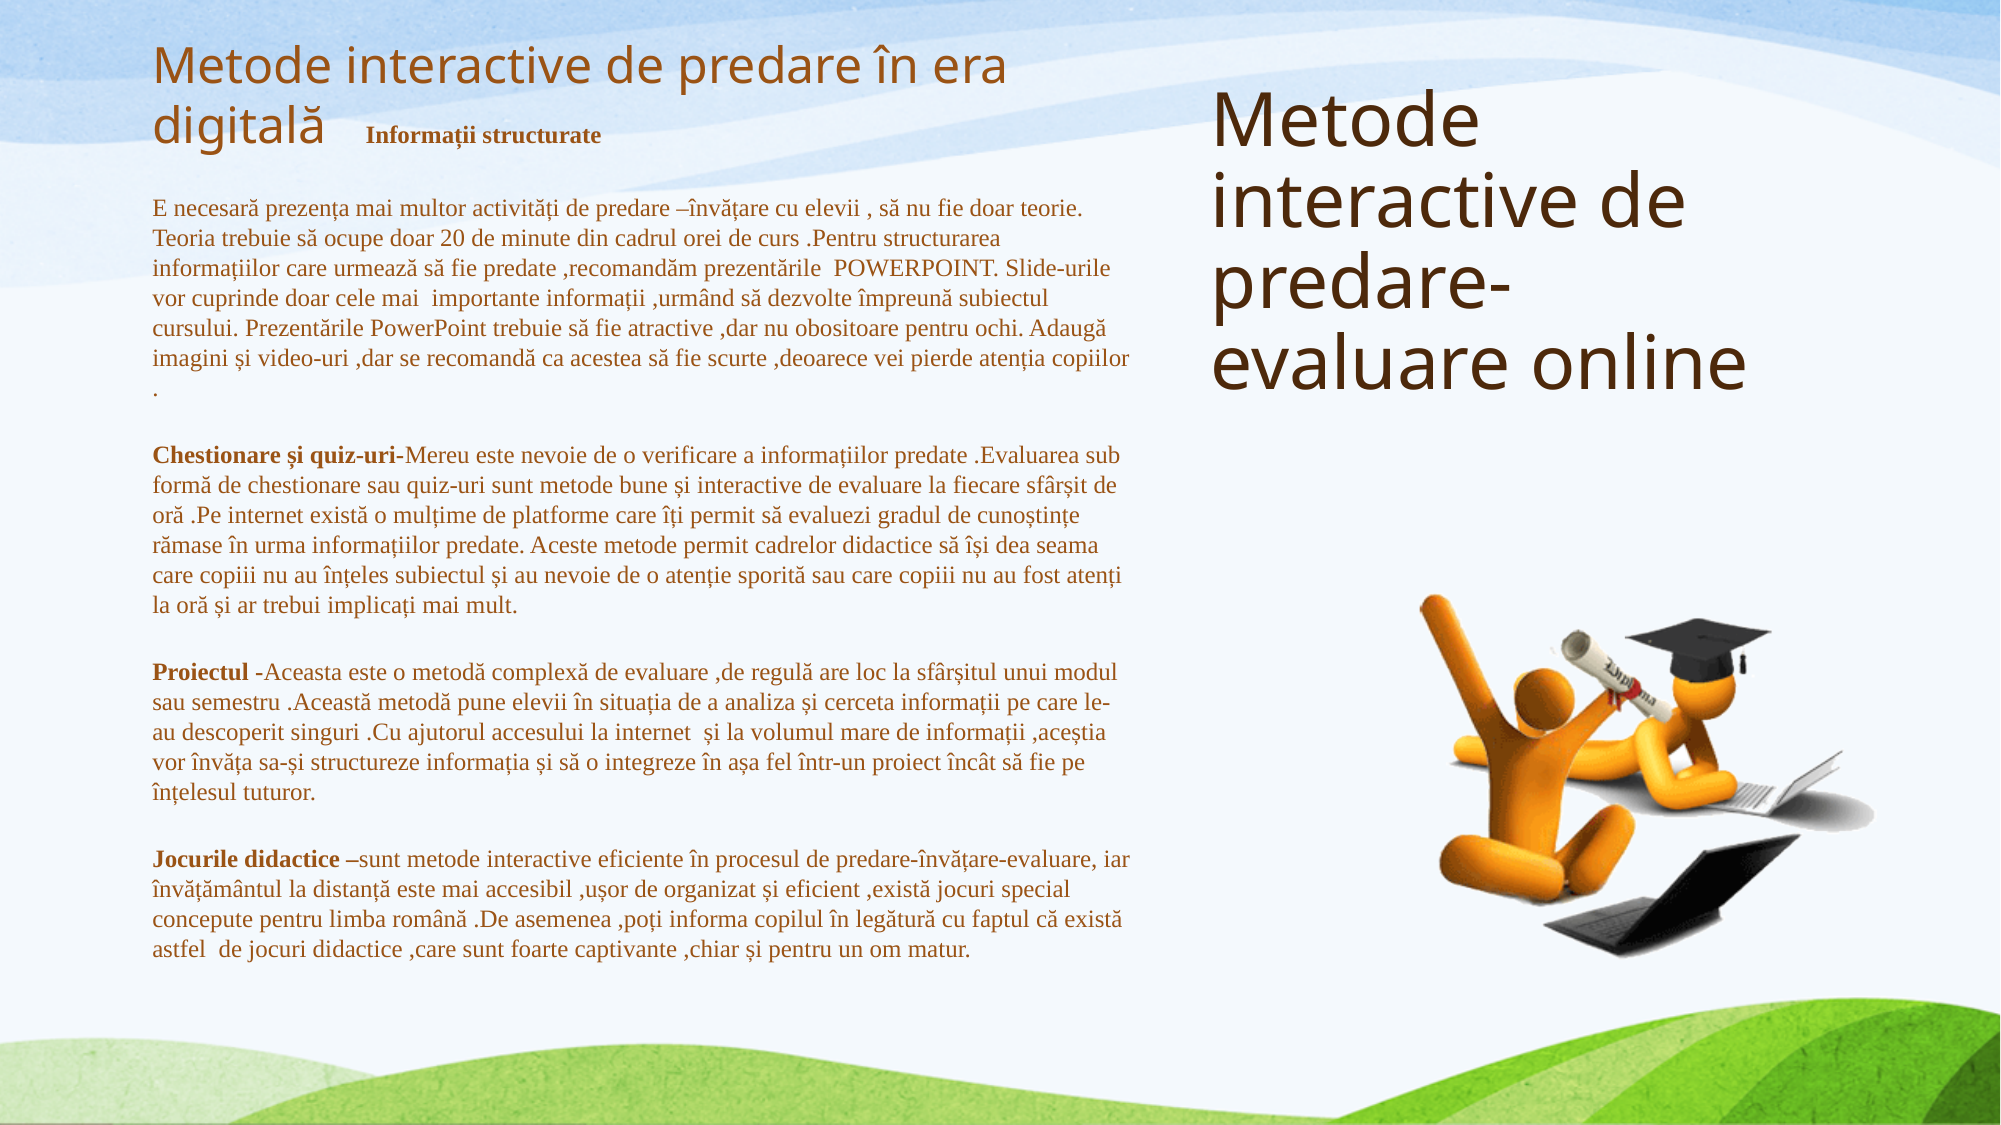

Metode interactive de predare în era digitală Informații structurate
E necesară prezența mai multor activități de predare –învățare cu elevii , să nu fie doar teorie. Teoria trebuie să ocupe doar 20 de minute din cadrul orei de curs .Pentru structurarea informațiilor care urmează să fie predate ,recomandăm prezentările POWERPOINT. Slide-urile vor cuprinde doar cele mai importante informații ,urmând să dezvolte împreună subiectul cursului. Prezentările PowerPoint trebuie să fie atractive ,dar nu obositoare pentru ochi. Adaugă imagini și video-uri ,dar se recomandă ca acestea să fie scurte ,deoarece vei pierde atenția copiilor .
Chestionare și quiz-uri-Mereu este nevoie de o verificare a informațiilor predate .Evaluarea sub formă de chestionare sau quiz-uri sunt metode bune și interactive de evaluare la fiecare sfârșit de oră .Pe internet există o mulțime de platforme care îți permit să evaluezi gradul de cunoștințe rămase în urma informațiilor predate. Aceste metode permit cadrelor didactice să își dea seama care copiii nu au înțeles subiectul și au nevoie de o atenție sporită sau care copiii nu au fost atenți la oră și ar trebui implicați mai mult.
Proiectul -Aceasta este o metodă complexă de evaluare ,de regulă are loc la sfârșitul unui modul sau semestru .Această metodă pune elevii în situația de a analiza și cerceta informații pe care le-au descoperit singuri .Cu ajutorul accesului la internet și la volumul mare de informații ,aceștia vor învăța sa-și structureze informația și să o integreze în așa fel într-un proiect încât să fie pe înțelesul tuturor.
Jocurile didactice –sunt metode interactive eficiente în procesul de predare-învățare-evaluare, iar învățământul la distanță este mai accesibil ,ușor de organizat și eficient ,există jocuri special concepute pentru limba română .De asemenea ,poți informa copilul în legătură cu faptul că există astfel de jocuri didactice ,care sunt foarte captivante ,chiar și pentru un om matur.
# Metode interactive de predare-evaluare online